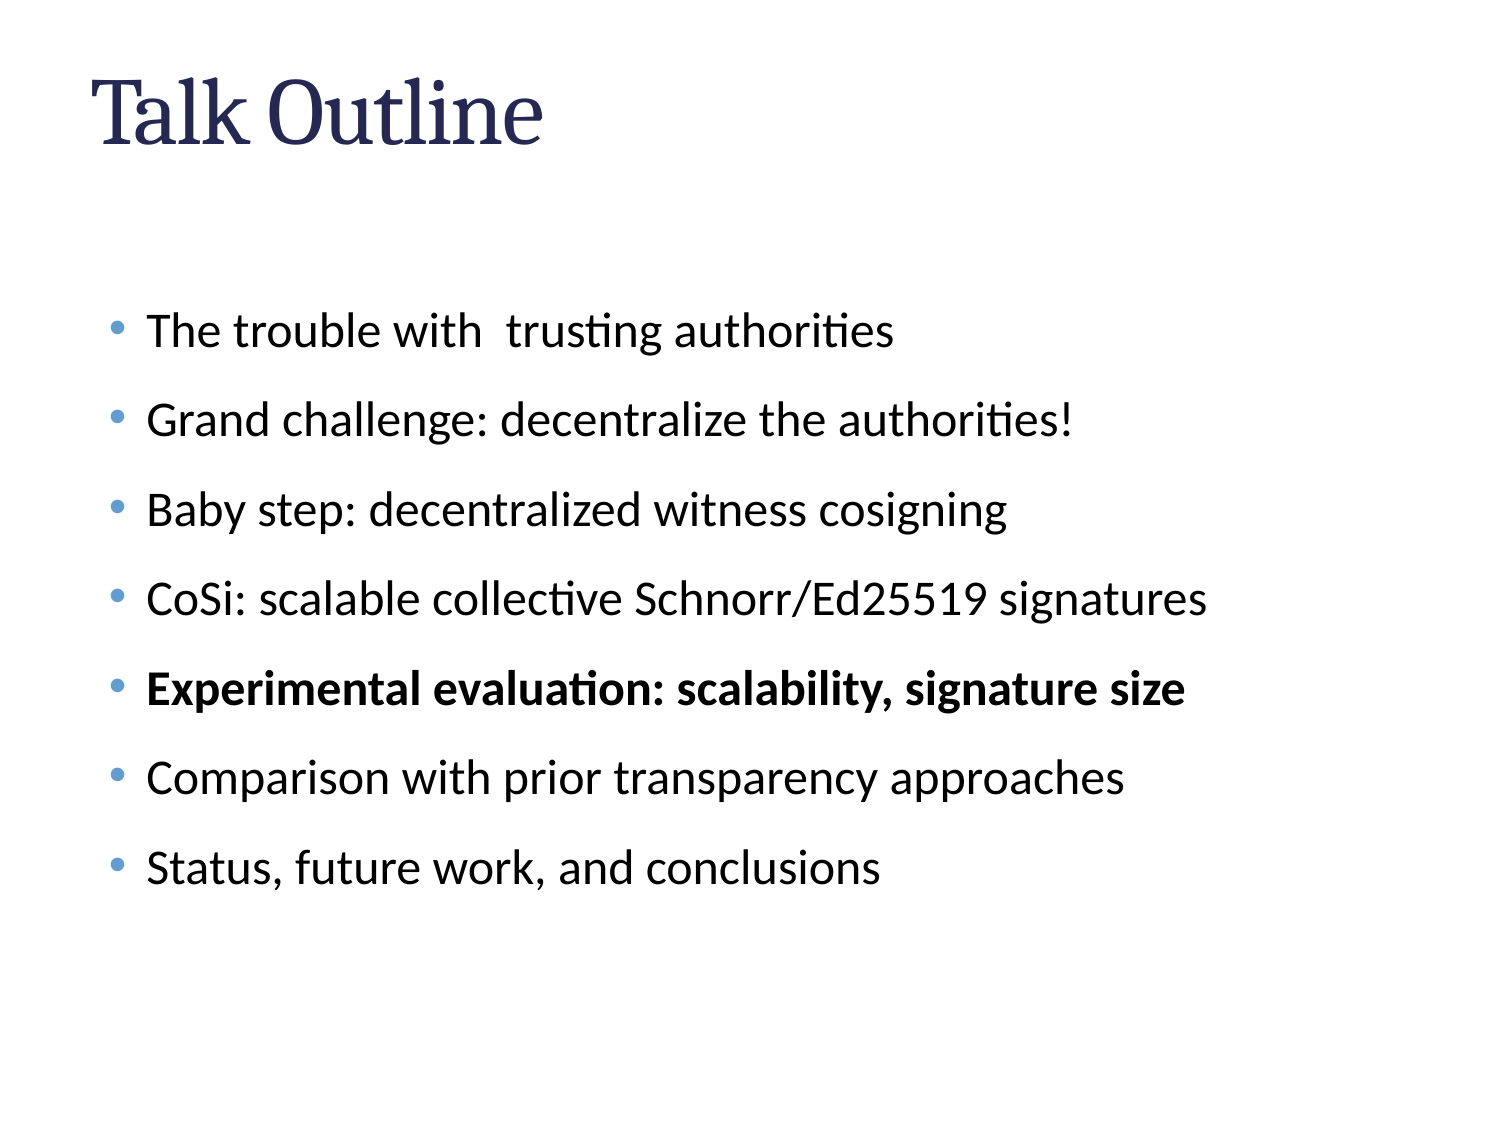

# Talk Outline
The trouble with trusting authorities
Grand challenge: decentralize the authorities!
Baby step: decentralized witness cosigning
CoSi: scalable collective Schnorr/Ed25519 signatures
Experimental evaluation: scalability, signature size
Comparison with prior transparency approaches
Status, future work, and conclusions